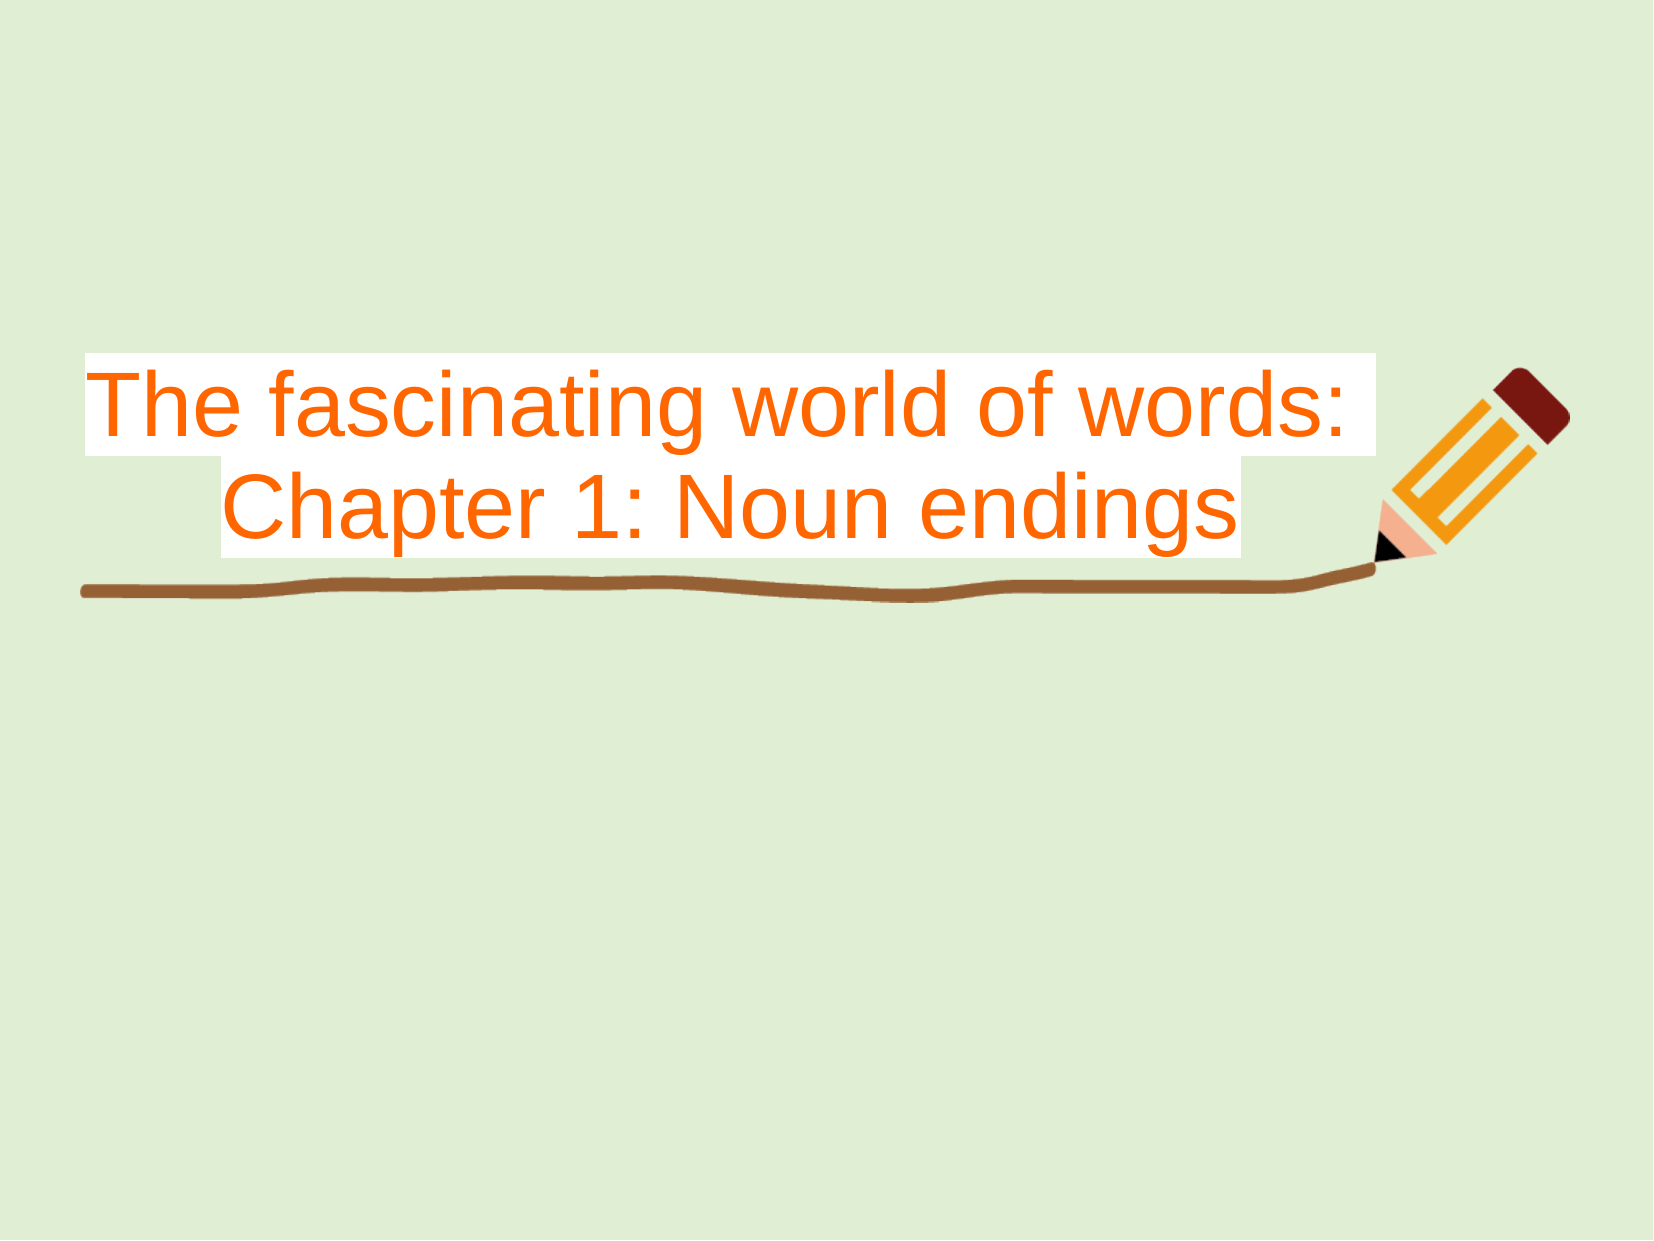

# The fascinating world of words: Chapter 1: Noun endings